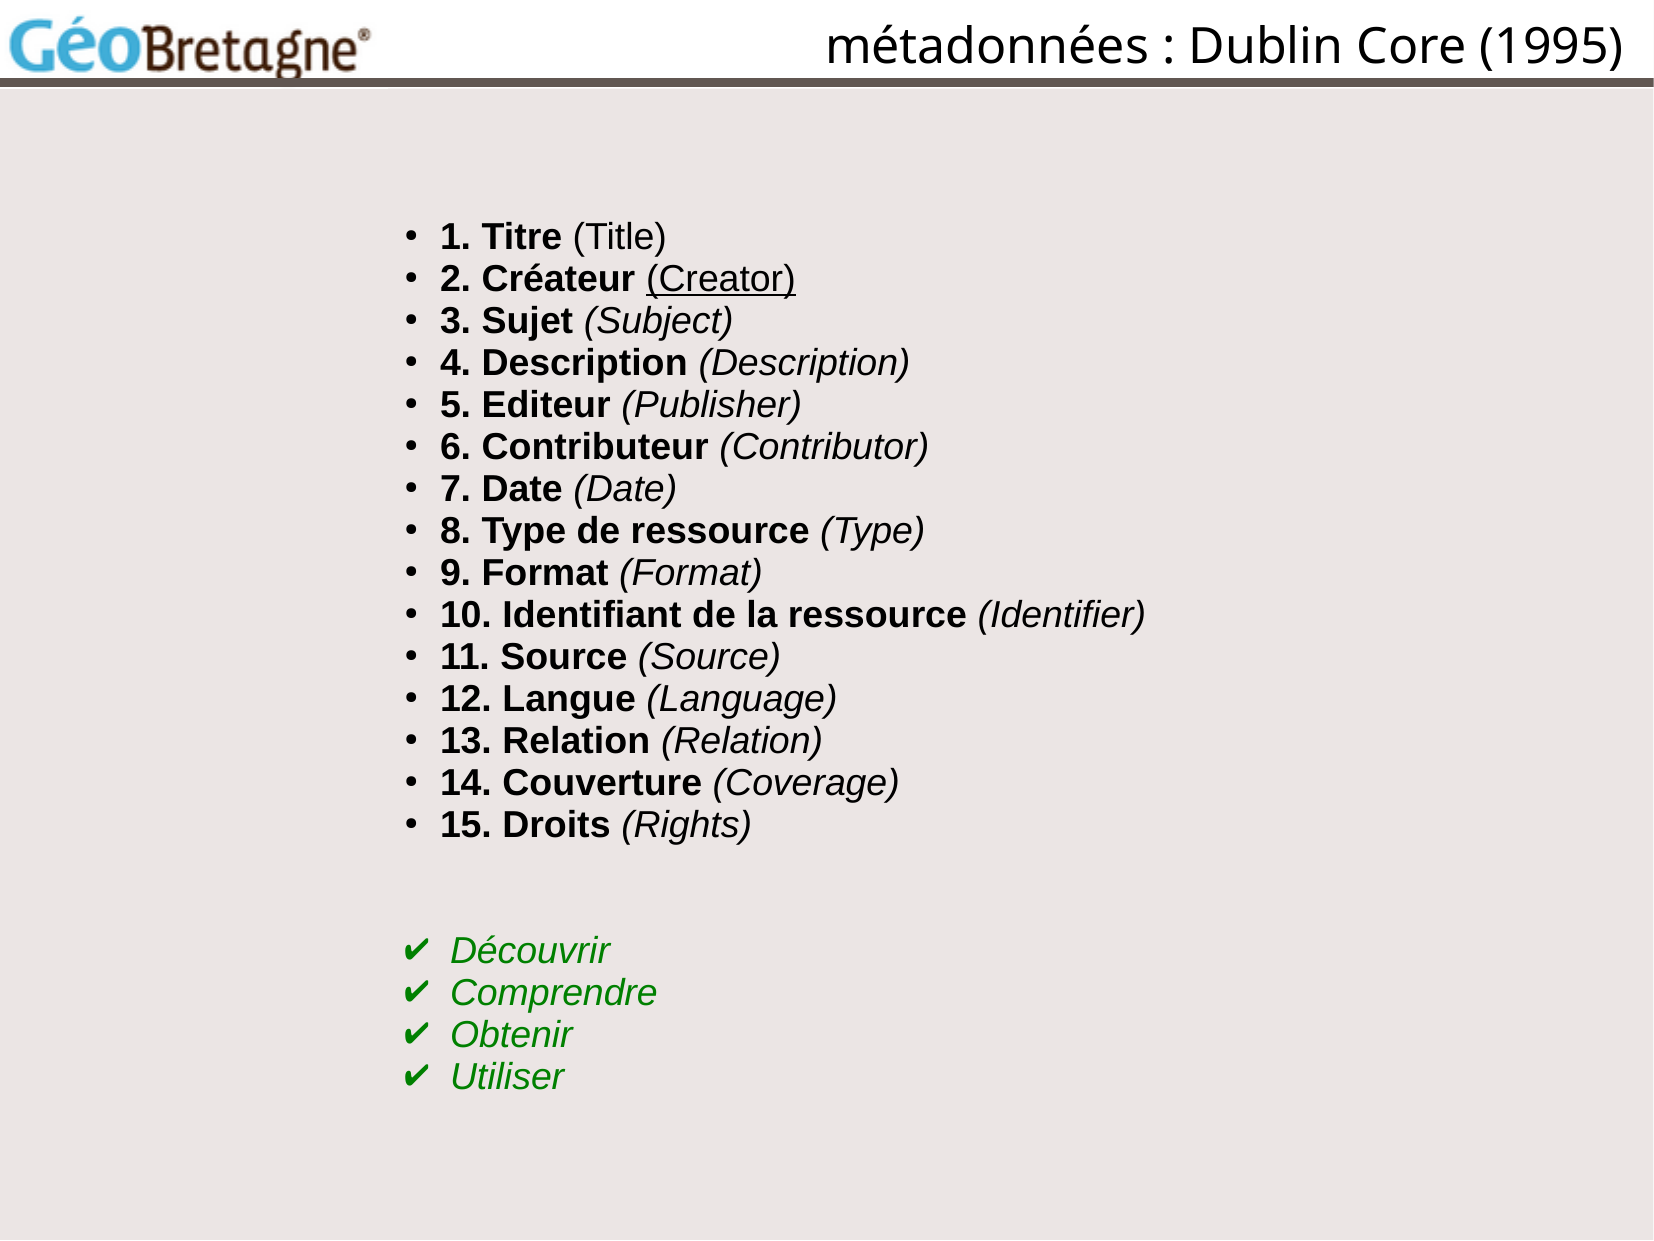

# métadonnées : Dublin Core (1995)
1. Titre (Title)
2. Créateur (Creator)
3. Sujet (Subject)
4. Description (Description)
5. Editeur (Publisher)
6. Contributeur (Contributor)
7. Date (Date)
8. Type de ressource (Type)
9. Format (Format)
10. Identifiant de la ressource (Identifier)
11. Source (Source)
12. Langue (Language)
13. Relation (Relation)
14. Couverture (Coverage)
15. Droits (Rights)
 Découvrir
 Comprendre
 Obtenir
 Utiliser